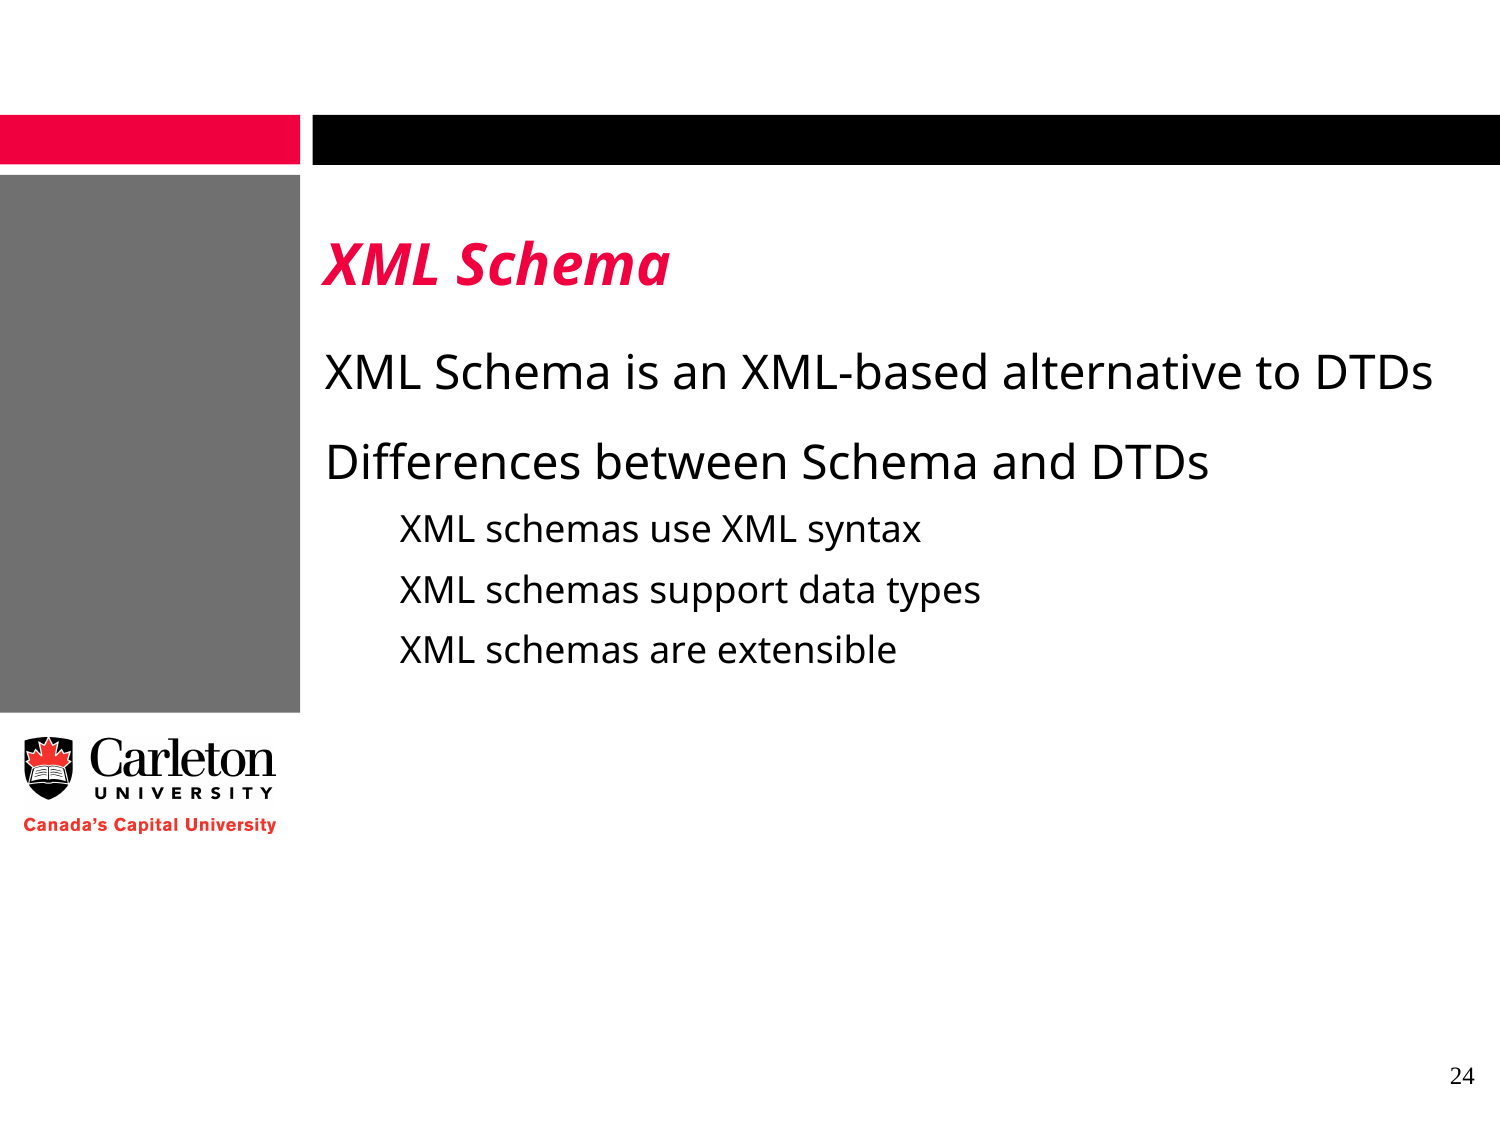

# XML Schema
XML Schema is an XML-based alternative to DTDs
Differences between Schema and DTDs
XML schemas use XML syntax
XML schemas support data types
XML schemas are extensible
24